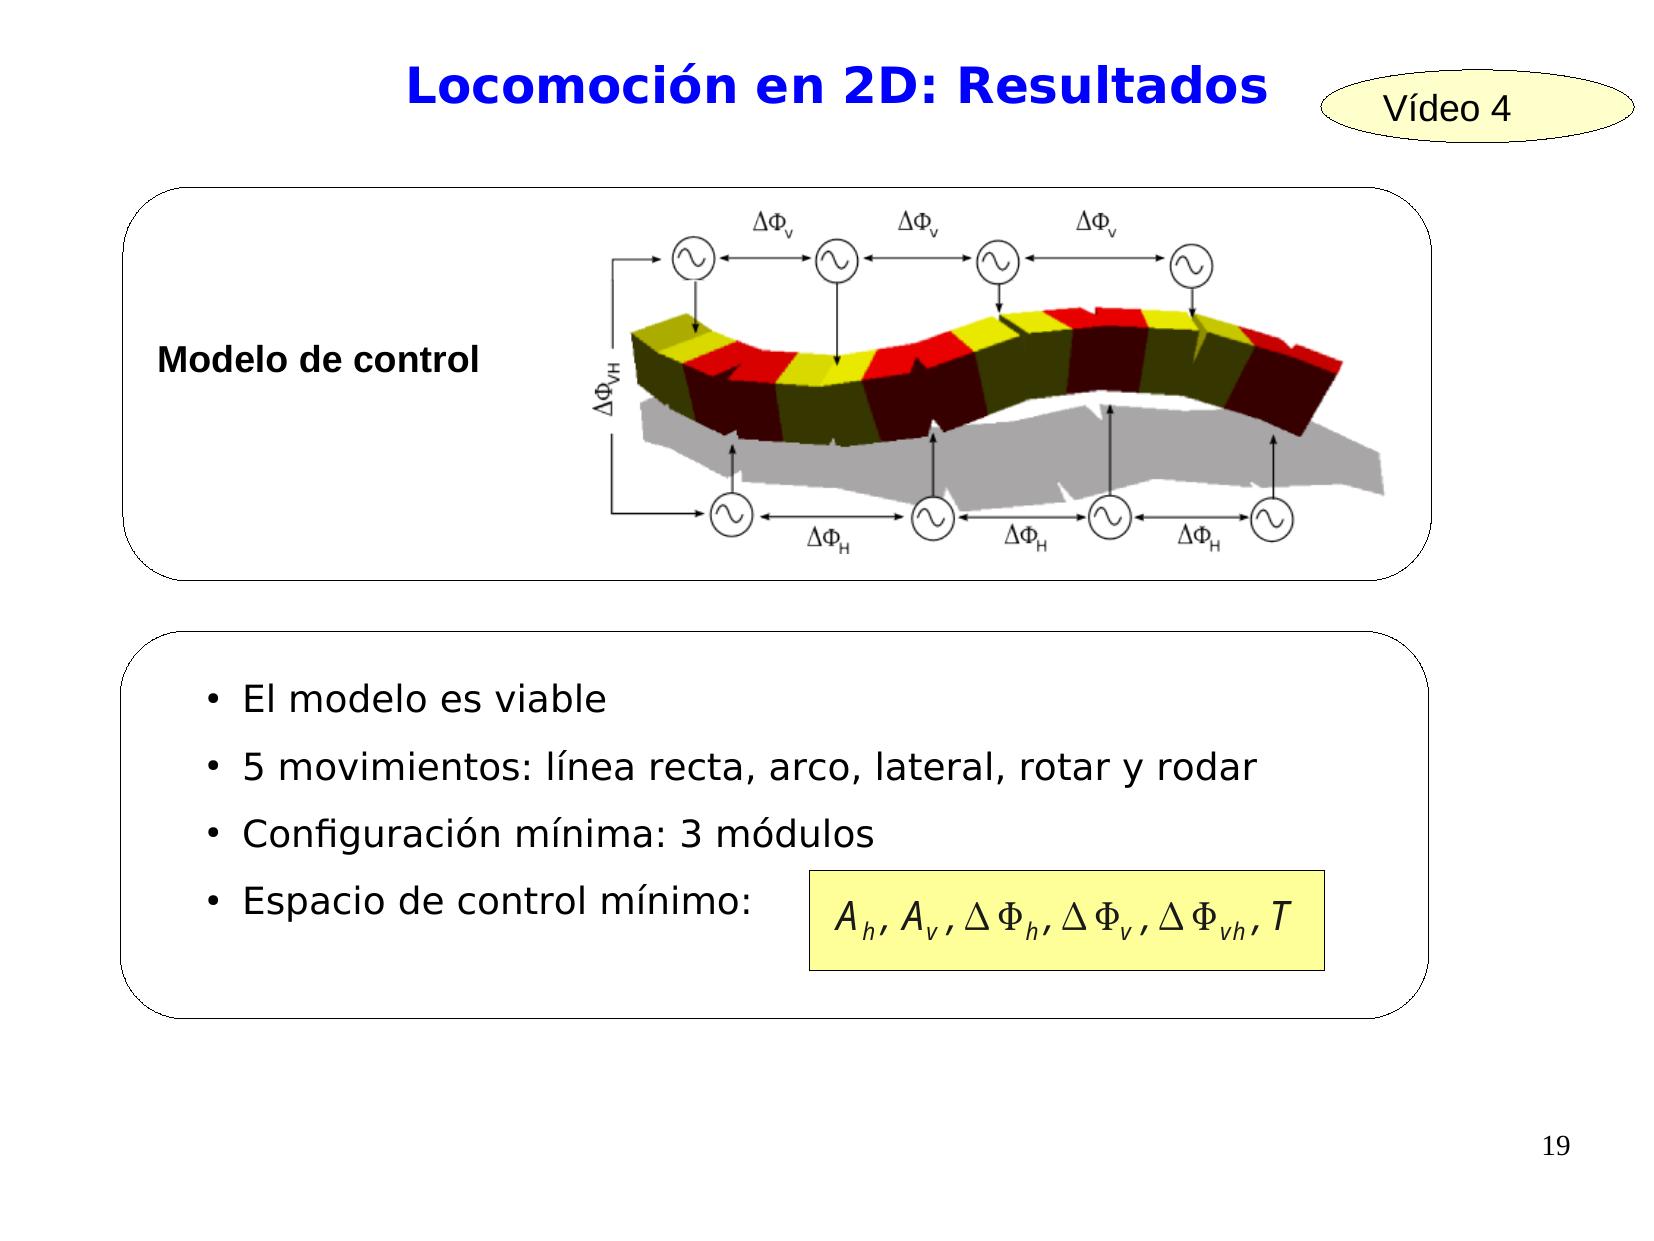

Locomoción en 2D: Resultados
Vídeo 4
Modelo de control
El modelo es viable
5 movimientos: línea recta, arco, lateral, rotar y rodar
Configuración mínima: 3 módulos
Espacio de control mínimo:
19